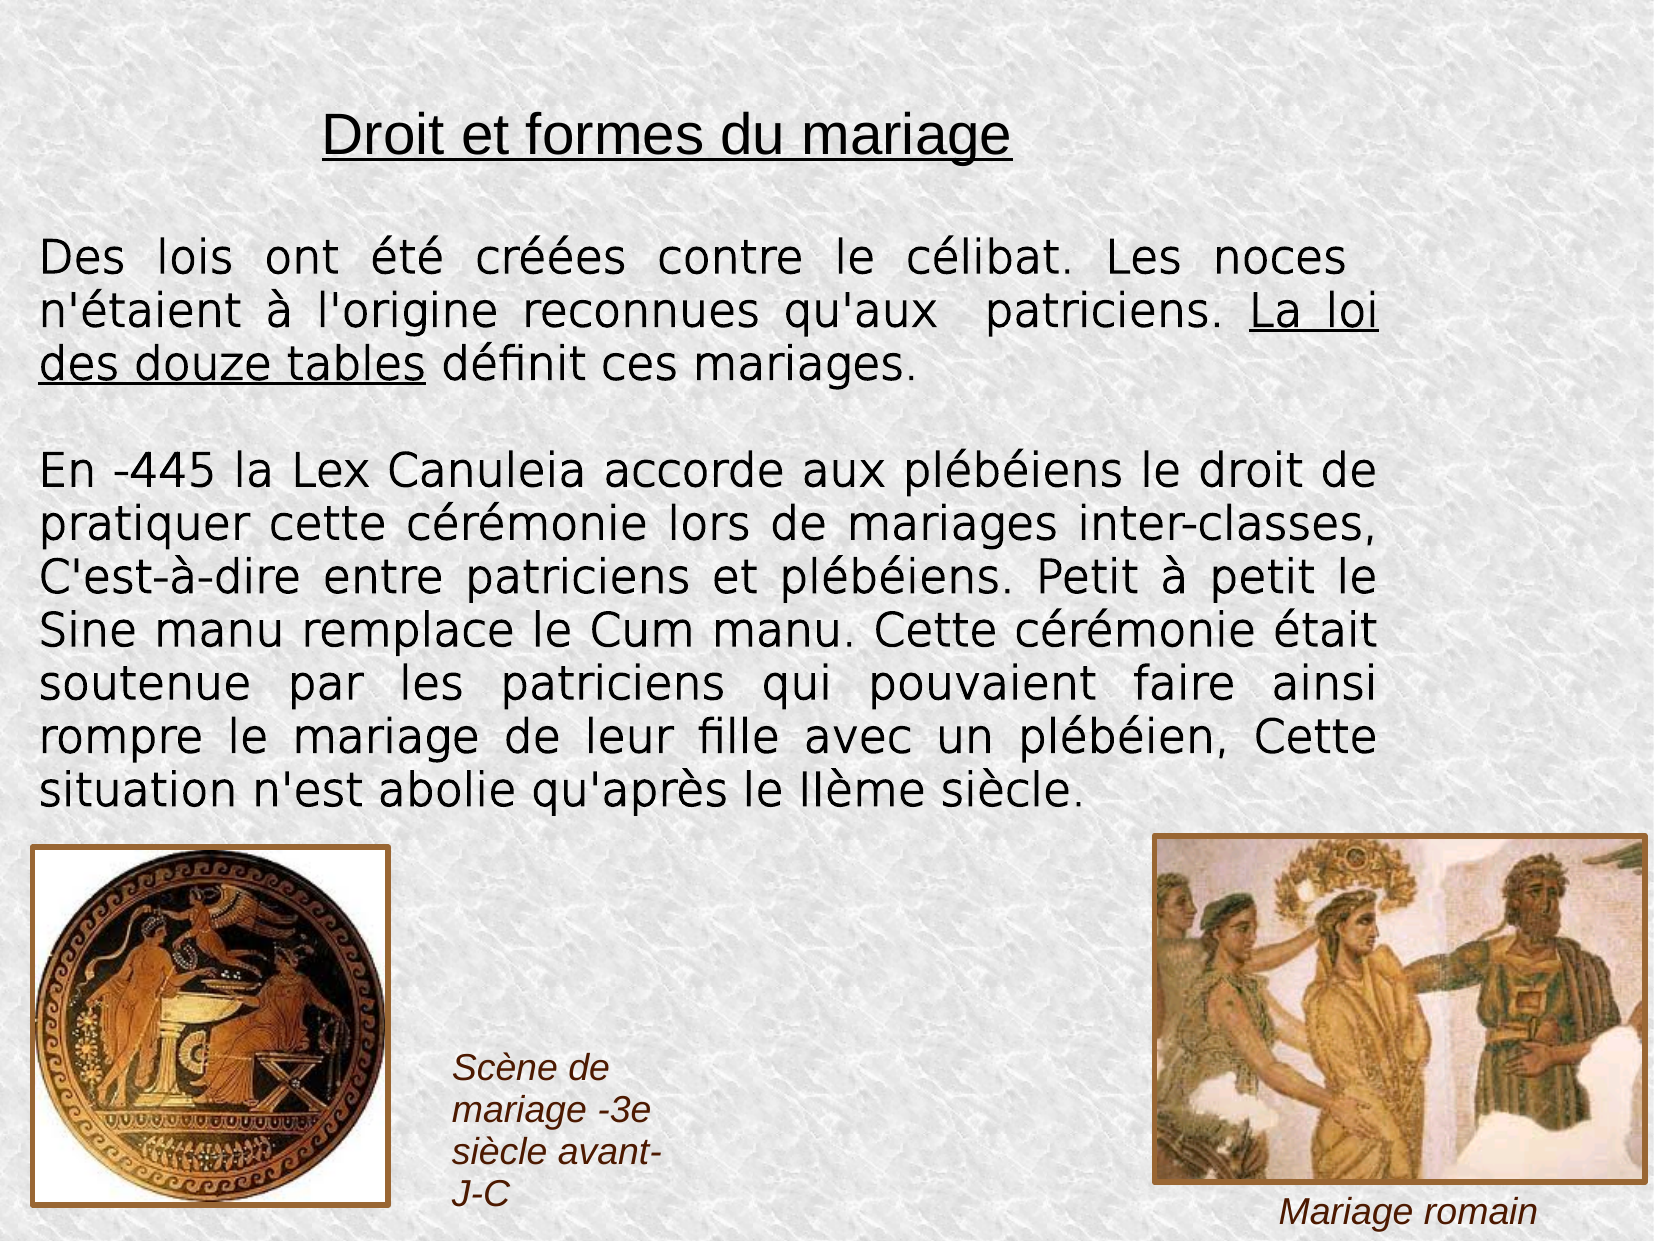

Des lois ont été créées contre le célibat. Les noces n'étaient à l'origine reconnues qu'aux patriciens. La loi des douze tables définit ces mariages.
En -445 la Lex Canuleia accorde aux plébéiens le droit de pratiquer cette cérémonie lors de mariages inter-classes, C'est-à-dire entre patriciens et plébéiens. Petit à petit le Sine manu remplace le Cum manu. Cette cérémonie était soutenue par les patriciens qui pouvaient faire ainsi rompre le mariage de leur fille avec un plébéien, Cette situation n'est abolie qu'après le IIème siècle.
Droit et formes du mariage
Scène de mariage -3e siècle avant-J-C
Mariage romain